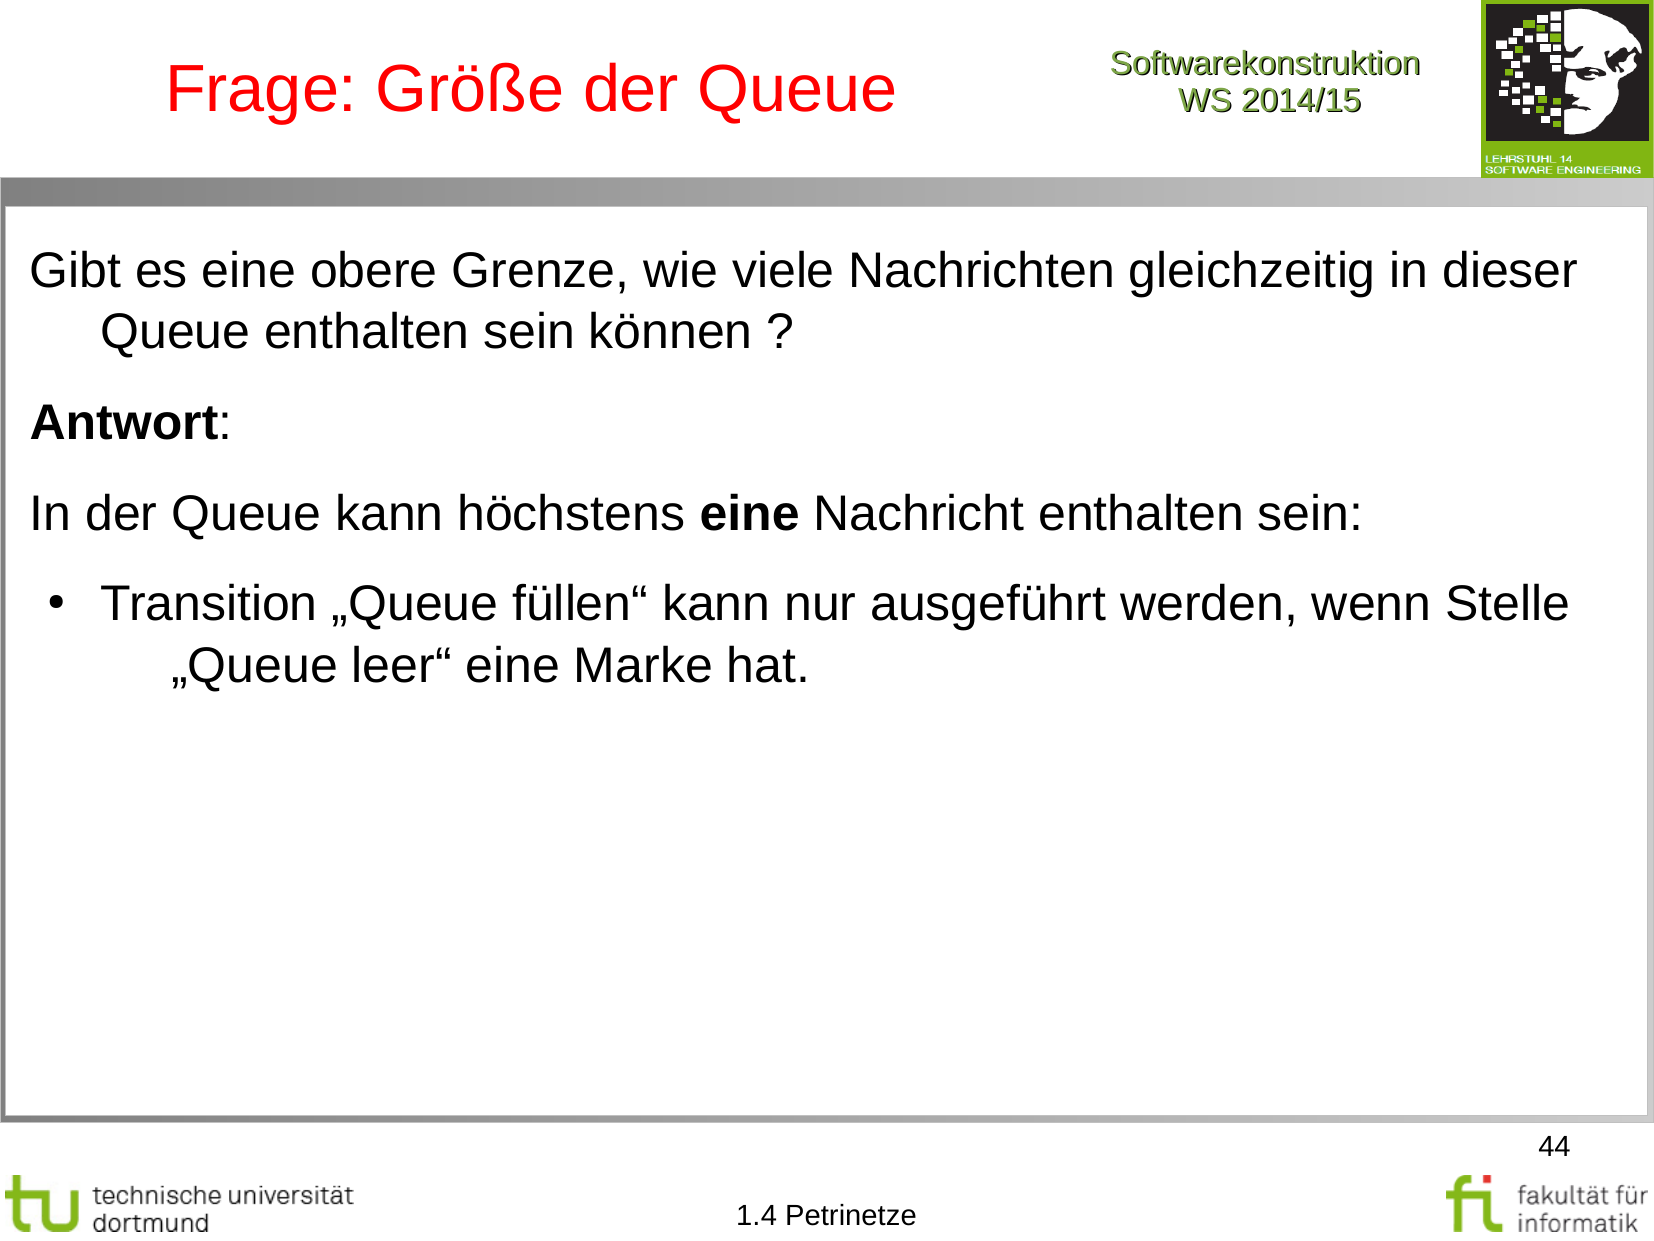

# Frage: Größe der Queue
Gibt es eine obere Grenze, wie viele Nachrichten gleichzeitig in dieser Queue enthalten sein können ?
Antwort:
In der Queue kann höchstens eine Nachricht enthalten sein:
Transition „Queue füllen“ kann nur ausgeführt werden, wenn Stelle „Queue leer“ eine Marke hat.
44
1.4 Petrinetze